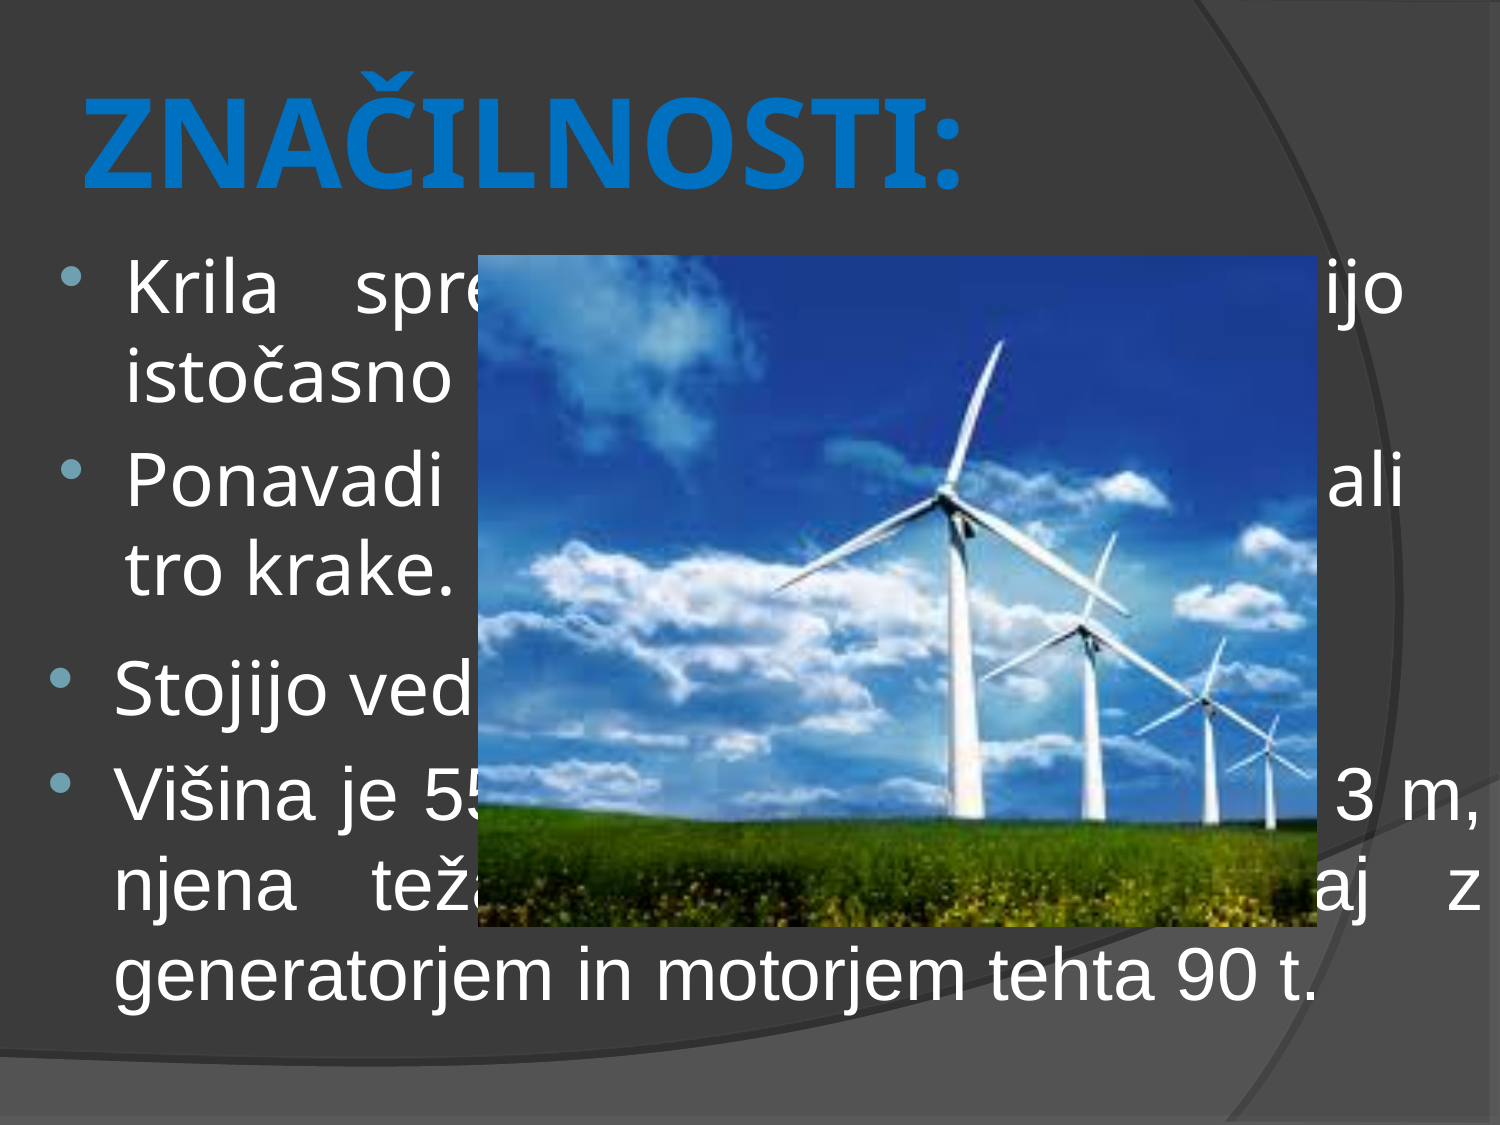

# ZNAČILNOSTI:
Krila sprejemajo vetrno energijo istočasno iz vseh smeri.
Ponavadi so vetrne turbine dvo ali tro krake.
Stojijo vedno tam kjer piha veter.
Višina je 55 m in premer vetrnice je 3 m, njena teža pa je 58 t, skupaj z generatorjem in motorjem tehta 90 t.